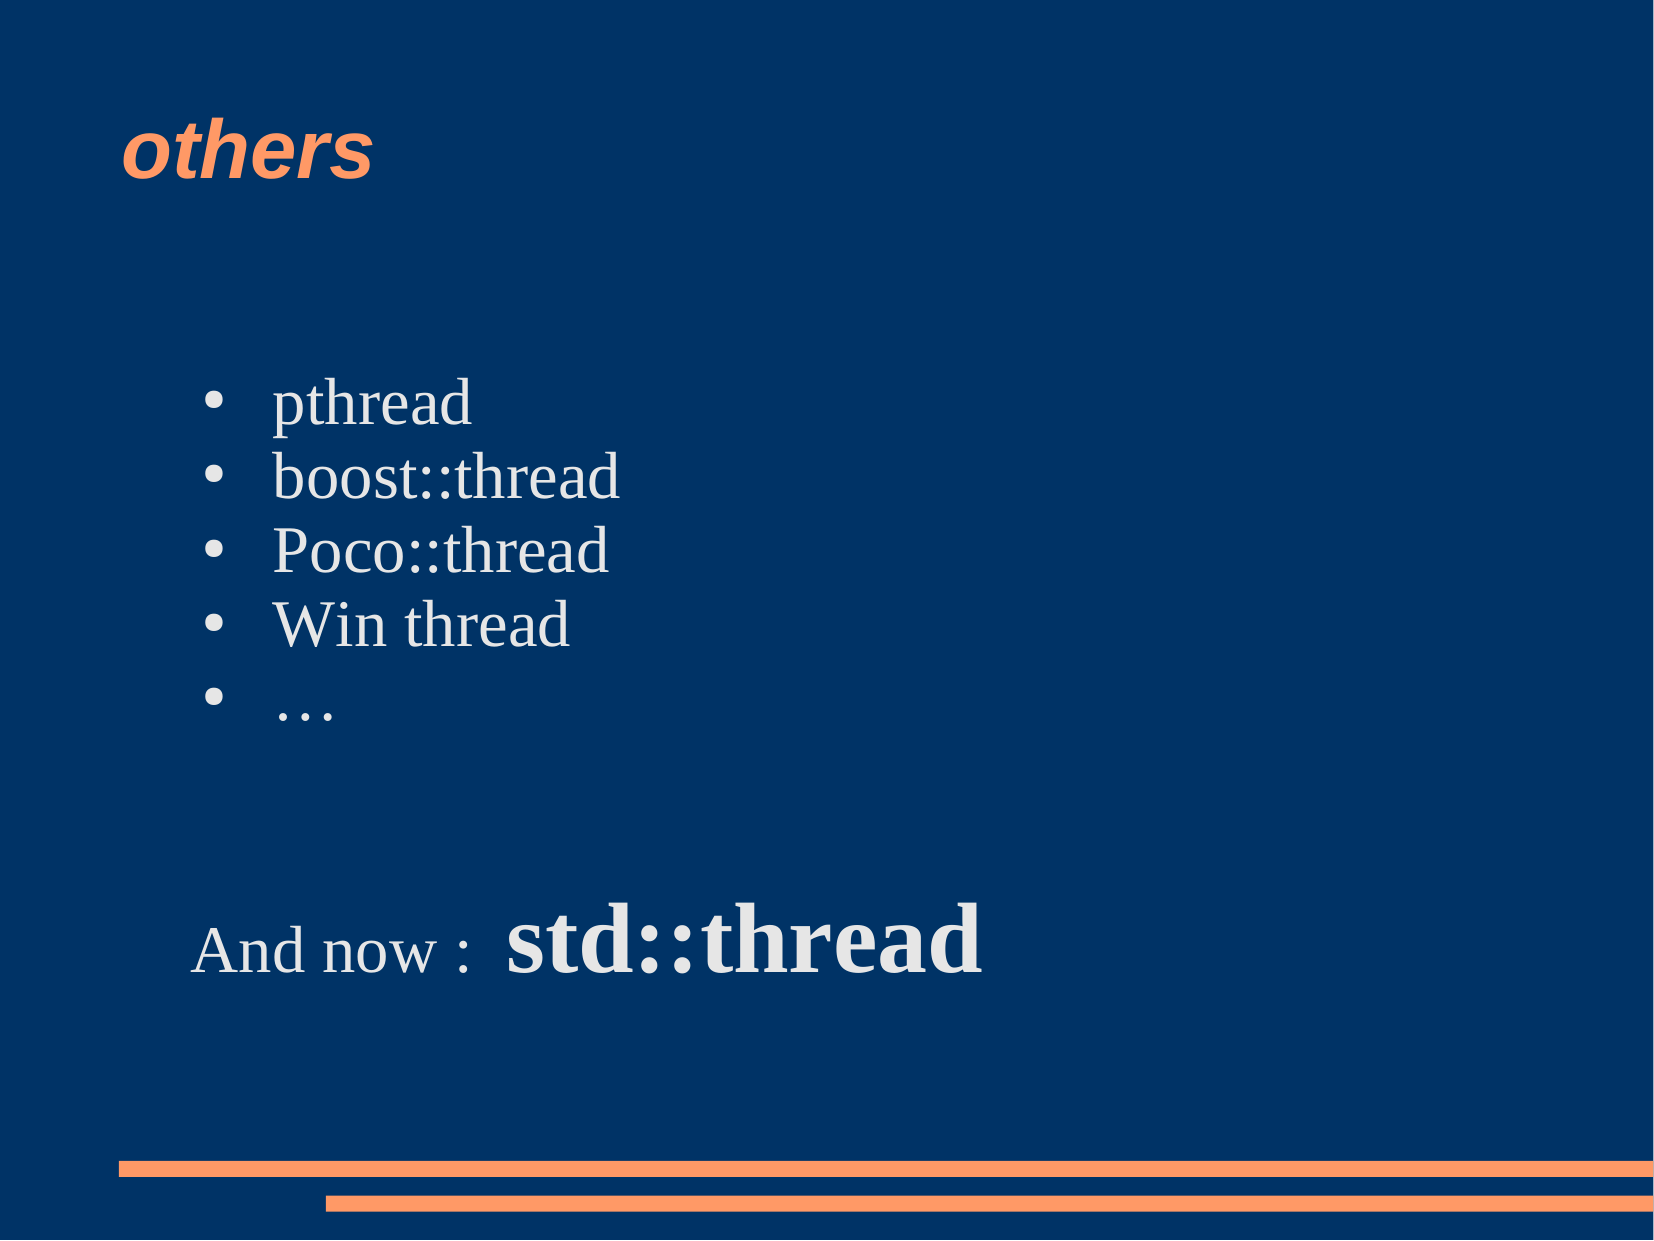

# others
pthread
boost::thread
Poco::thread
Win thread
…
And now : std::thread